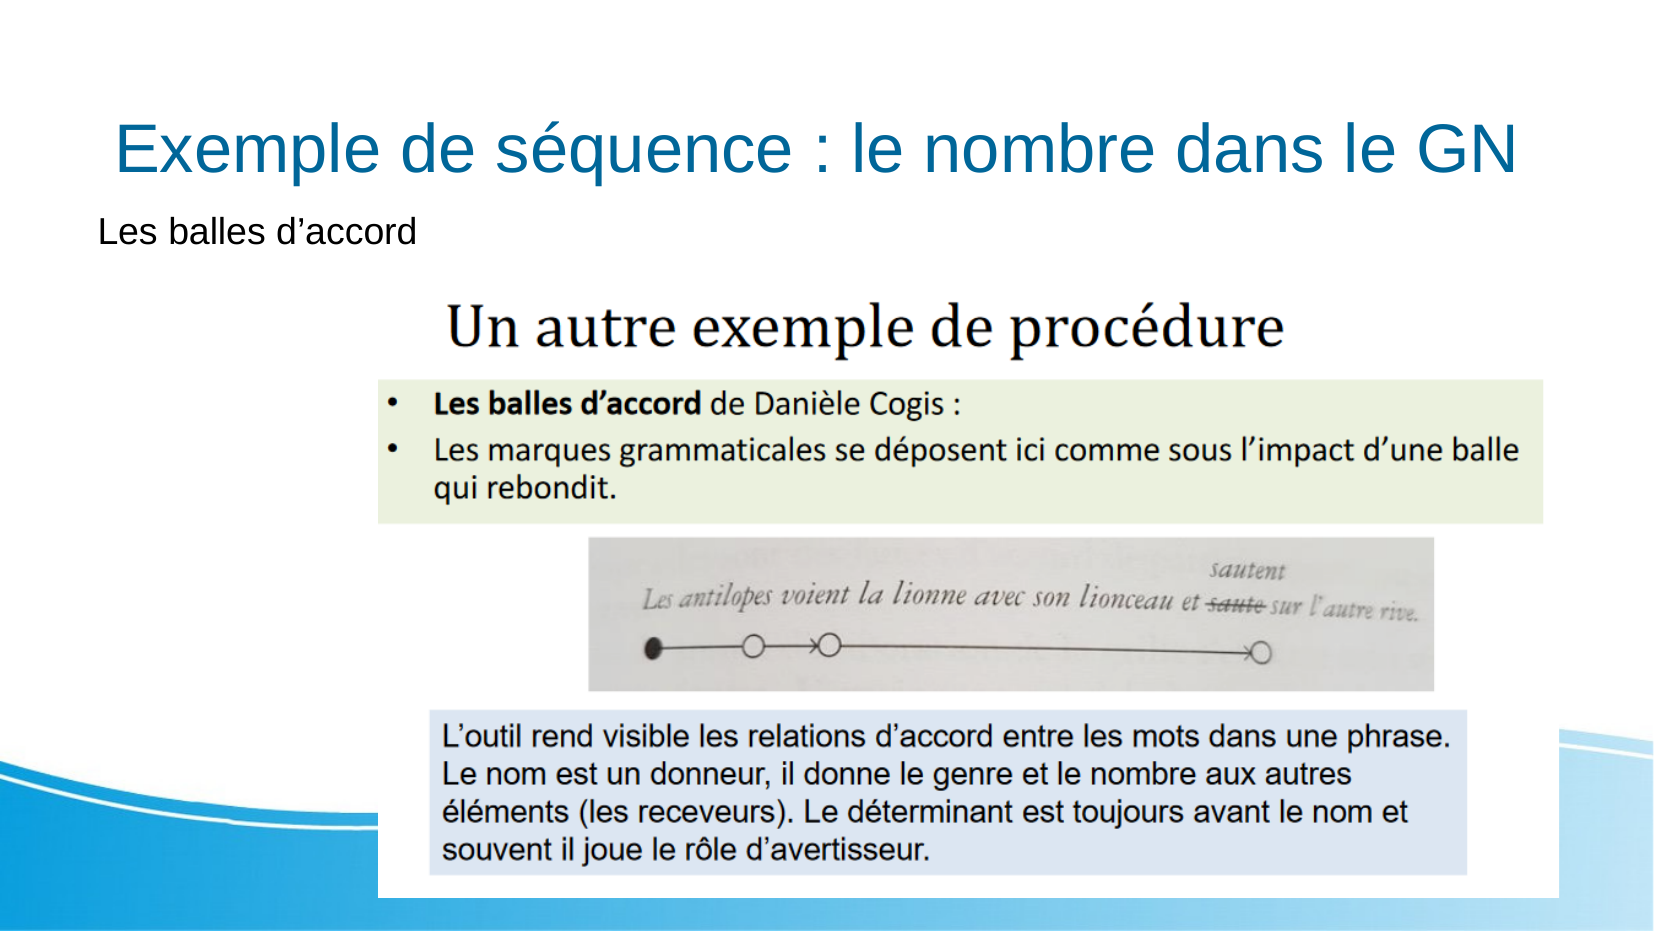

# Exemple de séquence : le nombre dans le GN
Les balles d’accord